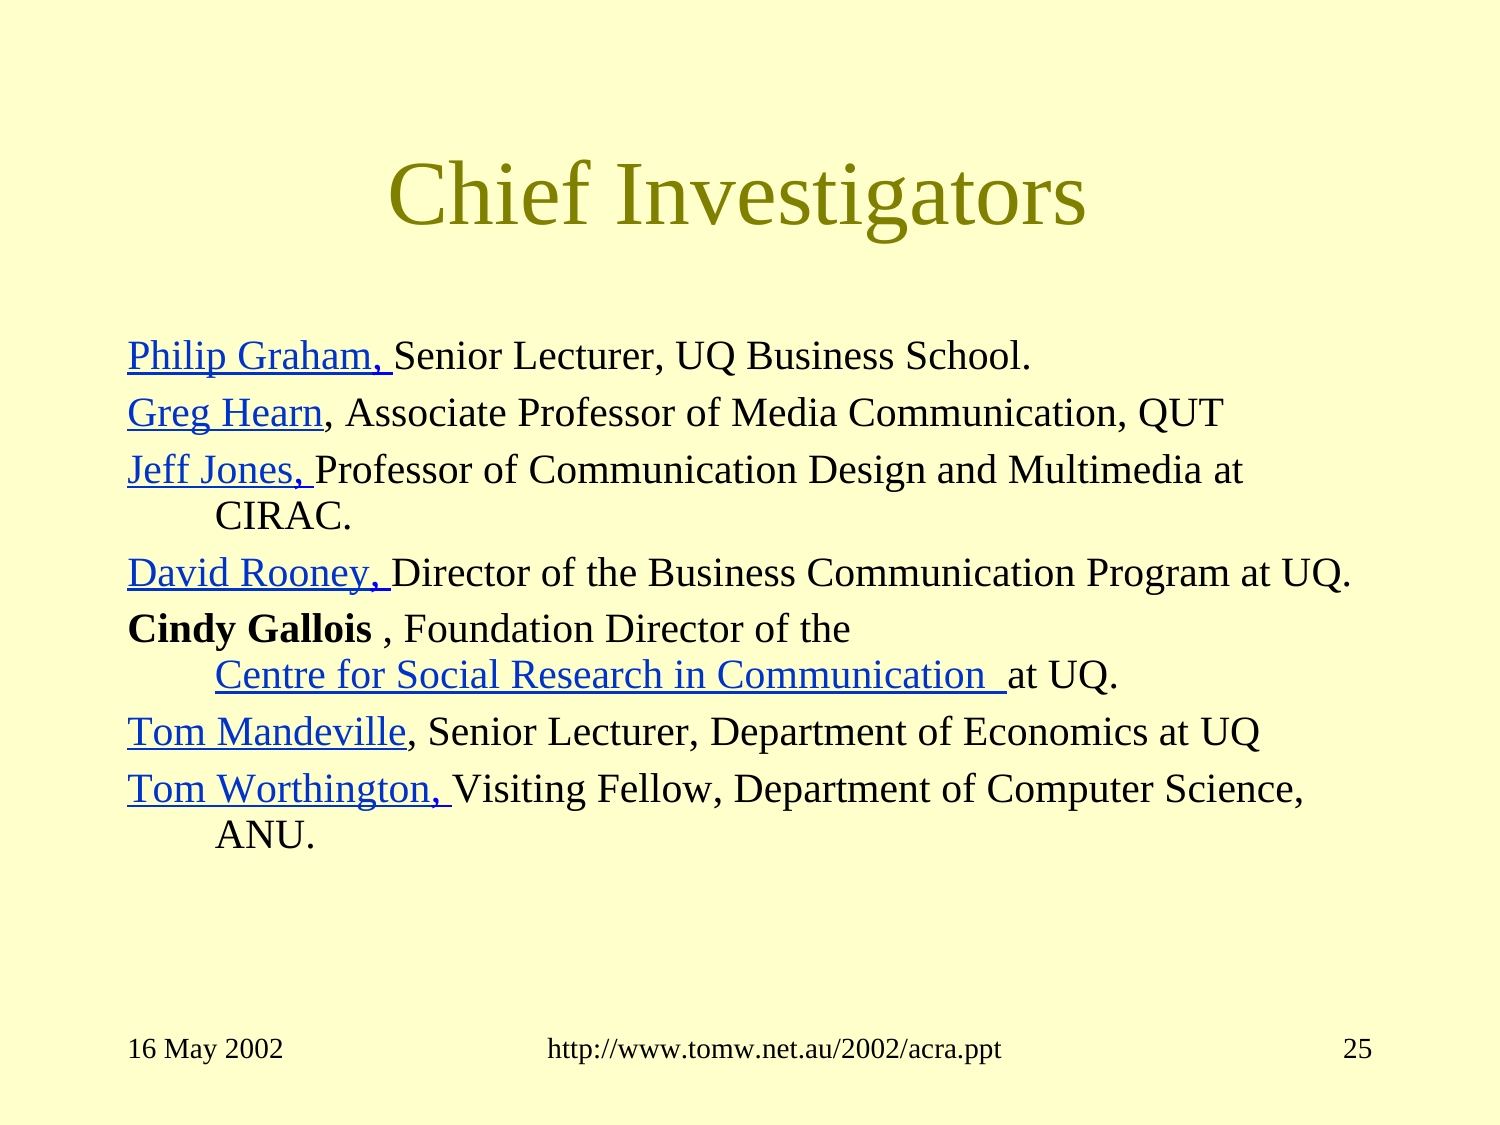

# Chief Investigators
Philip Graham, Senior Lecturer, UQ Business School.
Greg Hearn, Associate Professor of Media Communication, QUT
Jeff Jones, Professor of Communication Design and Multimedia at CIRAC.
David Rooney, Director of the Business Communication Program at UQ.
Cindy Gallois , Foundation Director of the Centre for Social Research in Communication at UQ.
Tom Mandeville, Senior Lecturer, Department of Economics at UQ
Tom Worthington, Visiting Fellow, Department of Computer Science, ANU.
16 May 2002
http://www.tomw.net.au/2002/acra.ppt
25